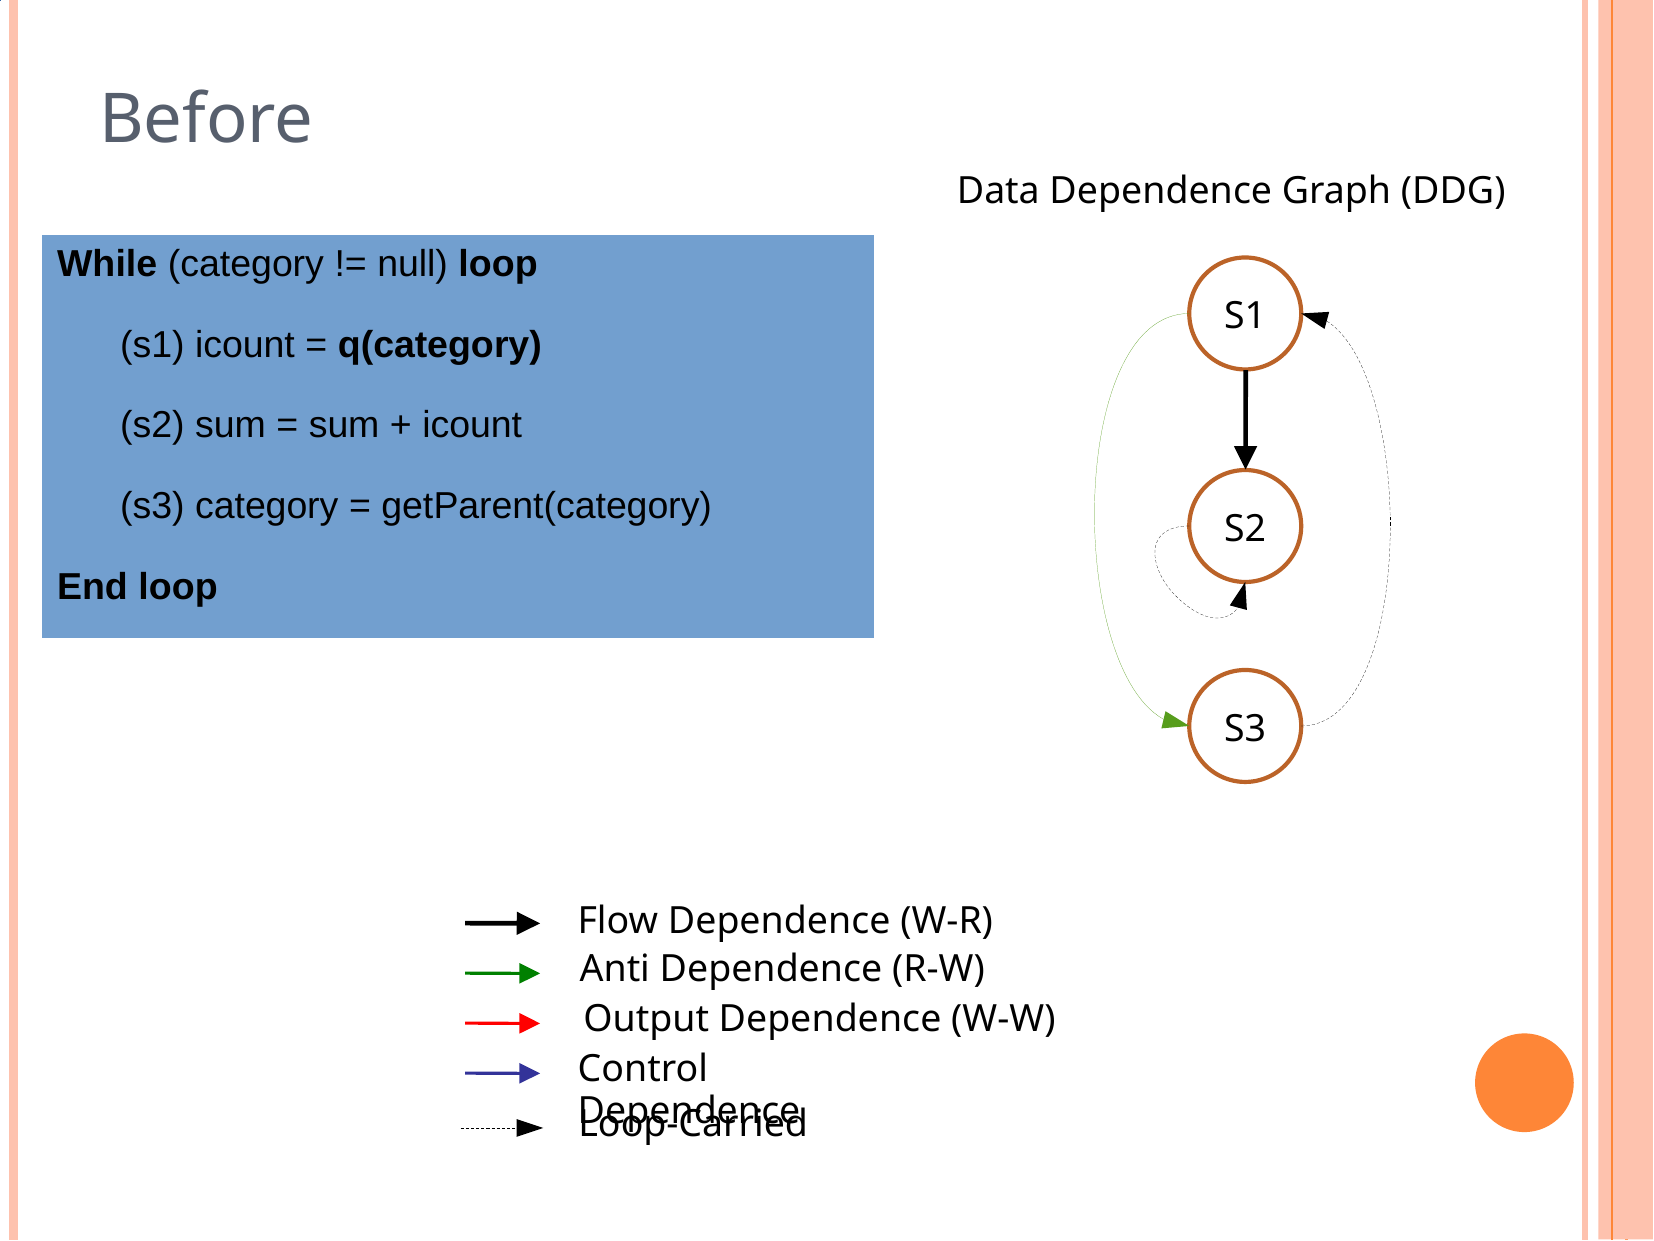

Before
Data Dependence Graph (DDG)
| While (category != null) loop |
| --- |
| (s1) icount = q(category) |
| (s2) sum = sum + icount |
| (s3) category = getParent(category) |
| End loop |
S1
S2
S3
Flow Dependence (W-R)
Anti Dependence (R-W)
Output Dependence (W-W)
Control Dependence
Loop-Carried